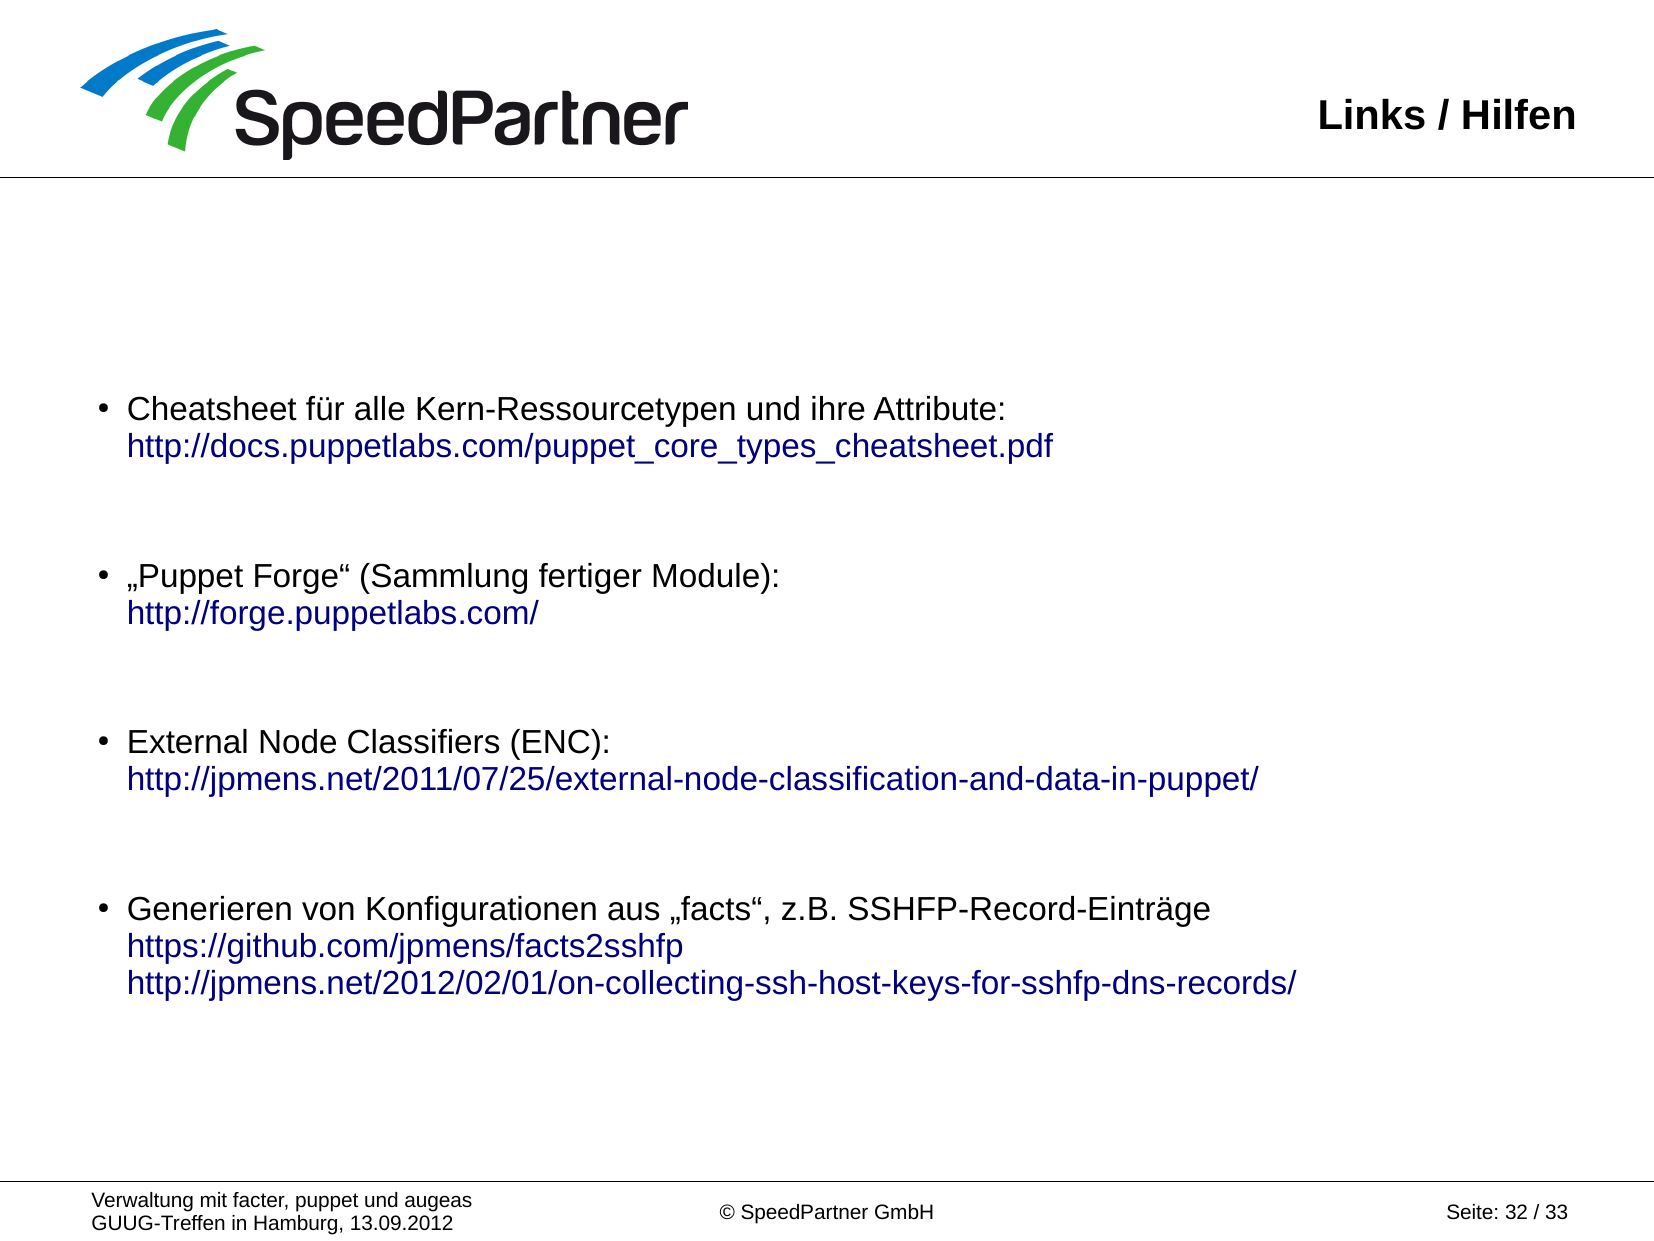

# Links / Hilfen
Cheatsheet für alle Kern-Ressourcetypen und ihre Attribute: http://docs.puppetlabs.com/puppet_core_types_cheatsheet.pdf
„Puppet Forge“ (Sammlung fertiger Module):
http://forge.puppetlabs.com/
External Node Classifiers (ENC):
http://jpmens.net/2011/07/25/external-node-classification-and-data-in-puppet/
Generieren von Konfigurationen aus „facts“, z.B. SSHFP-Record-Einträge
https://github.com/jpmens/facts2sshfp
http://jpmens.net/2012/02/01/on-collecting-ssh-host-keys-for-sshfp-dns-records/